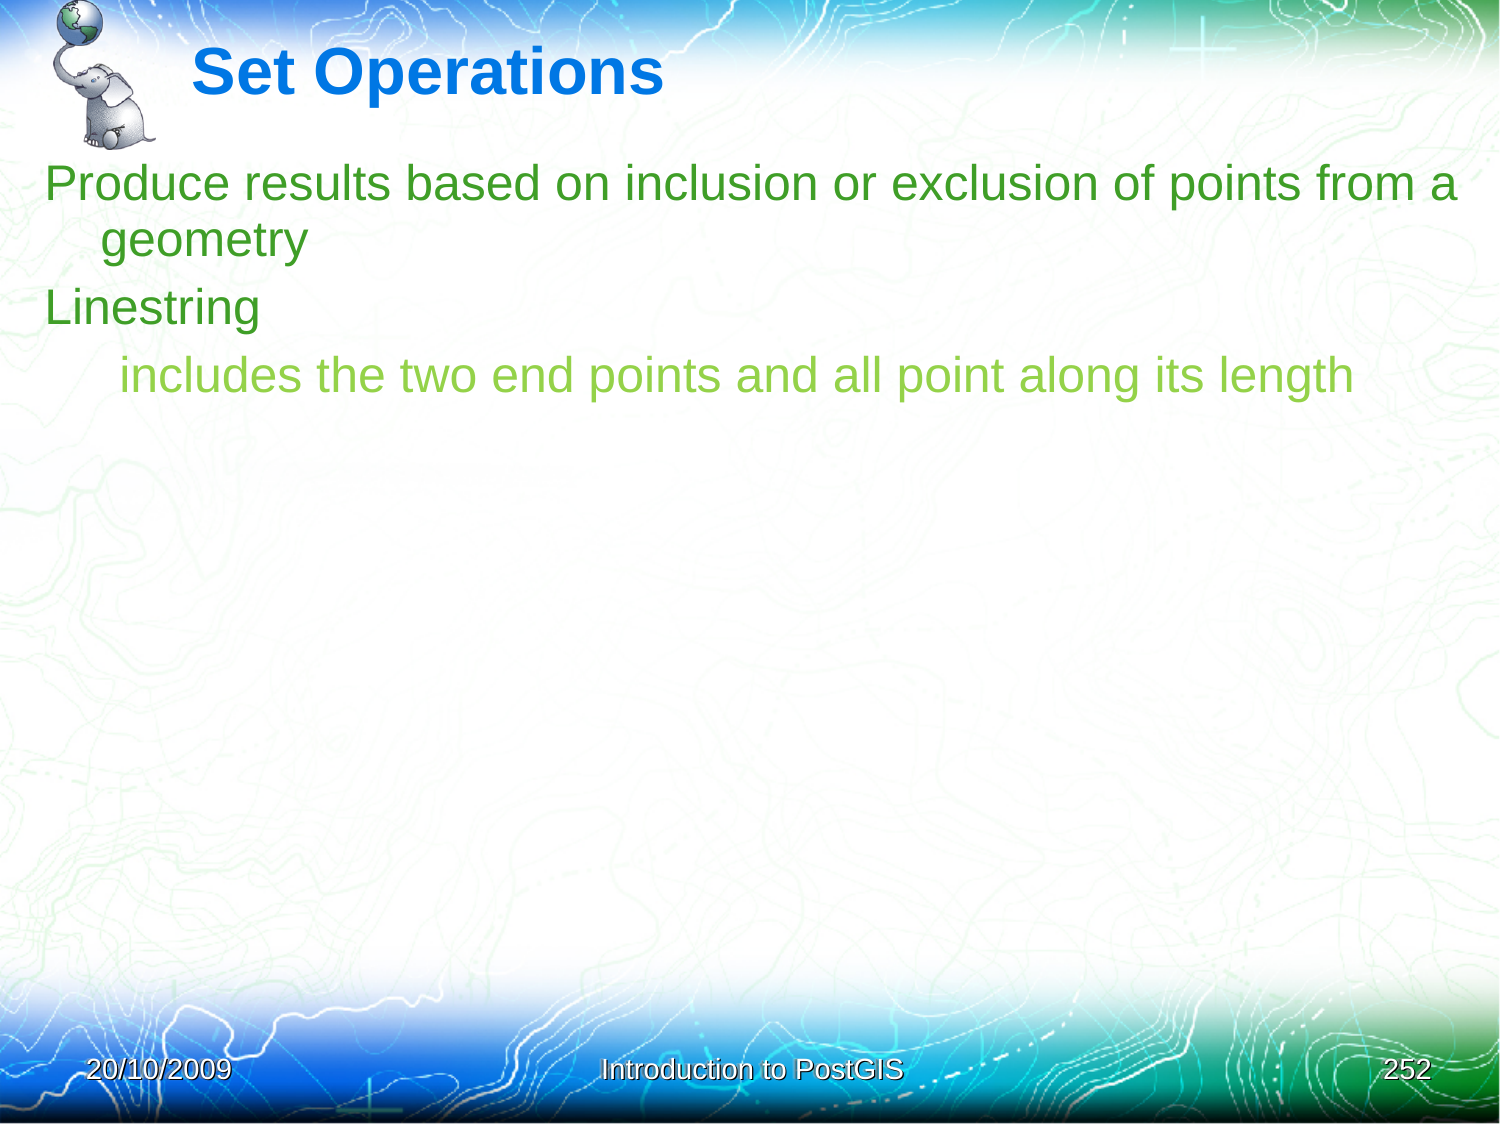

# Set Operations
Produce results based on inclusion or exclusion of points from a geometry
Linestring
includes the two end points and all point along its length
20/10/2009
Introduction to PostGIS
252